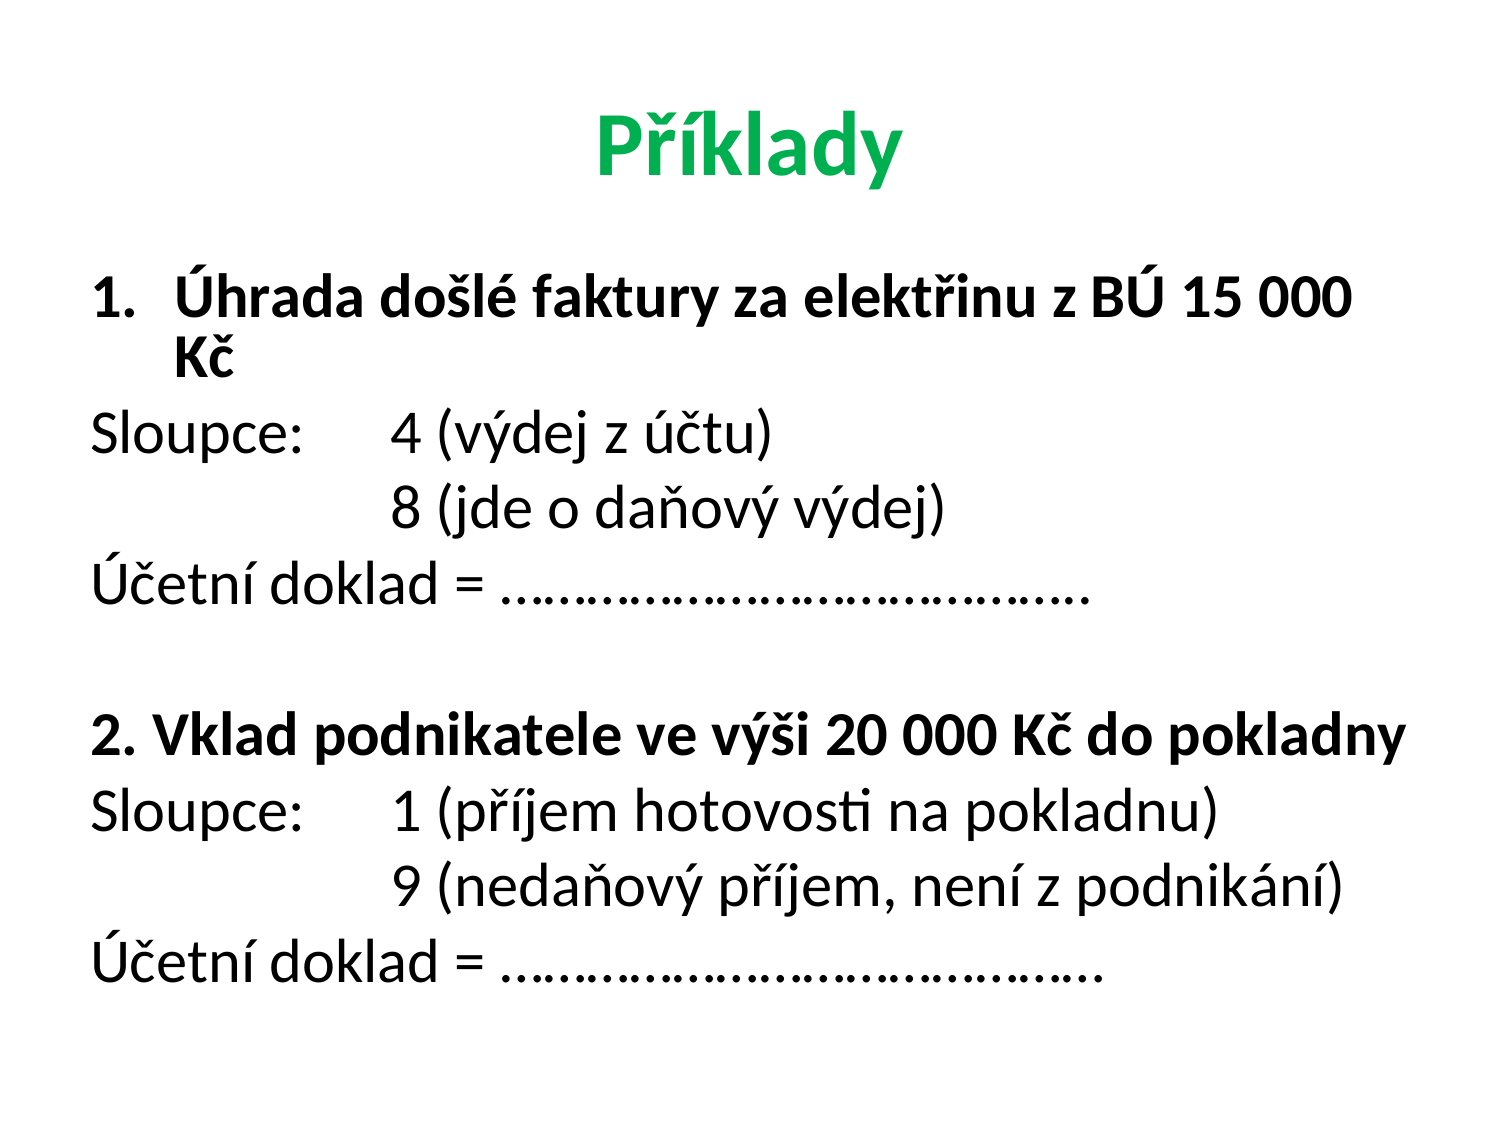

# Příklady
Úhrada došlé faktury za elektřinu z BÚ 15 000 Kč
Sloupce:	4 (výdej z účtu)
			8 (jde o daňový výdej)
Účetní doklad = …………………………………..
2. Vklad podnikatele ve výši 20 000 Kč do pokladny
Sloupce:	1 (příjem hotovosti na pokladnu)
			9 (nedaňový příjem, není z podnikání)
Účetní doklad = ……………………………………